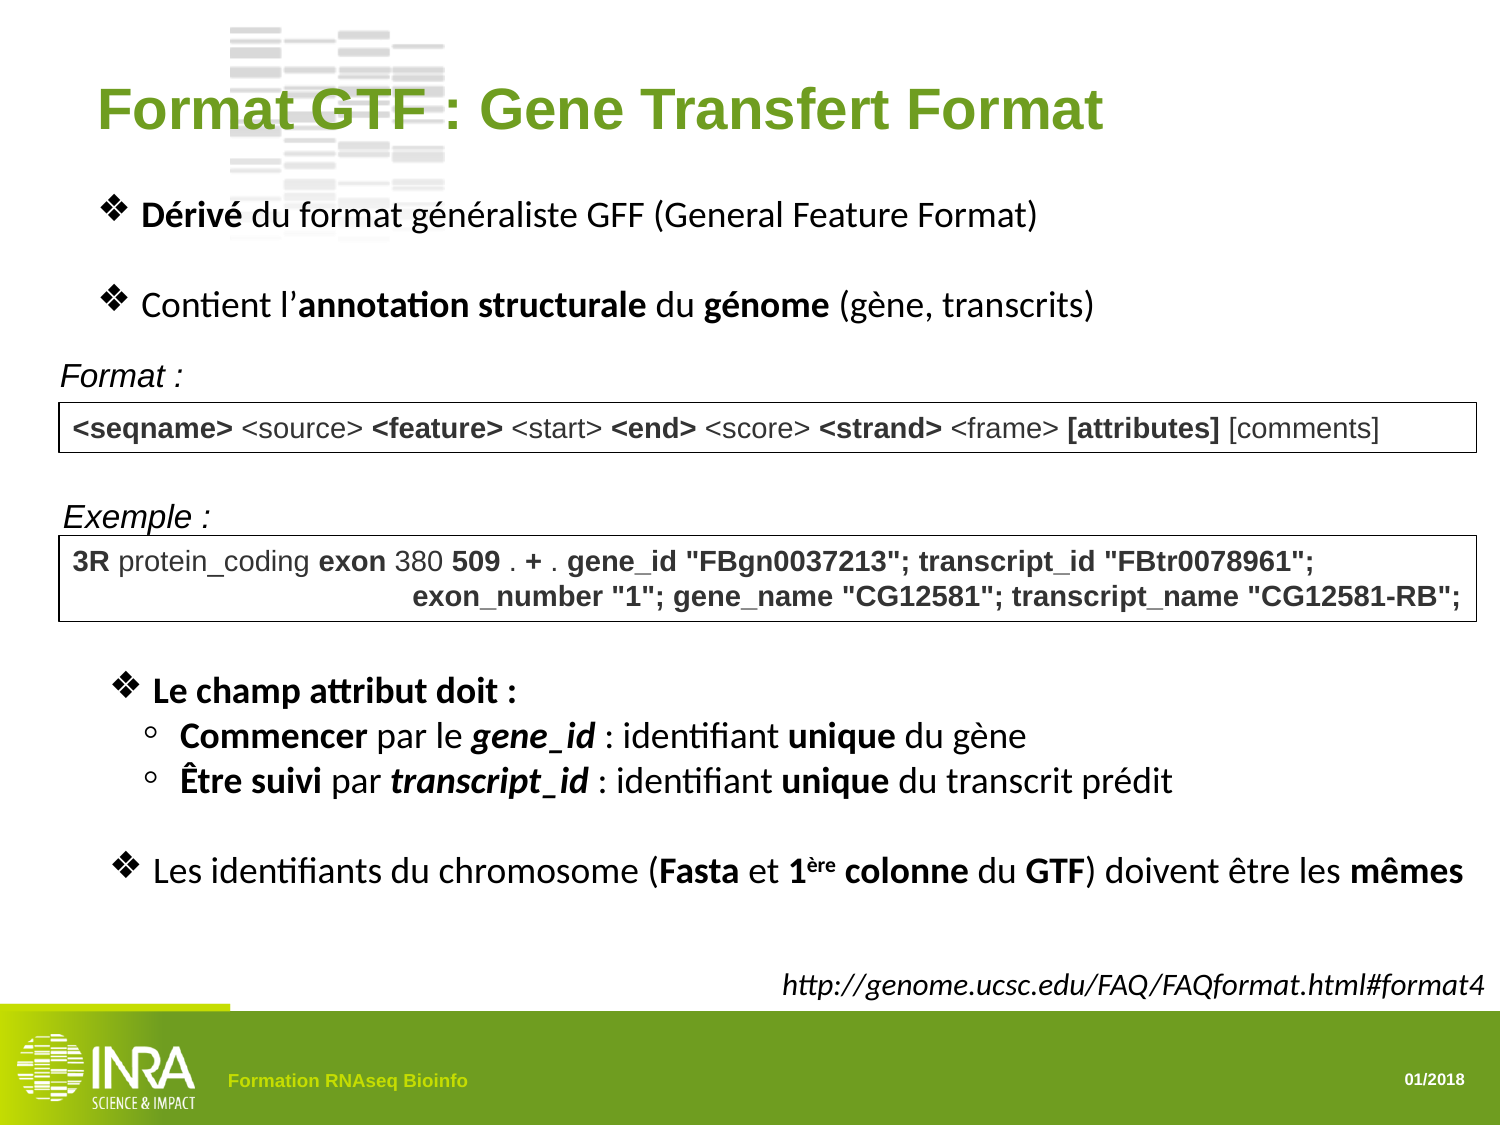

Format GTF : Gene Transfert Format
 Dérivé du format généraliste GFF (General Feature Format)
 Contient l’annotation structurale du génome (gène, transcrits)
Format :
<seqname> <source> <feature> <start> <end> <score> <strand> <frame> [attributes] [comments]
Exemple :
3R protein_coding exon 380 509 . + . gene_id "FBgn0037213"; transcript_id "FBtr0078961";
exon_number "1"; gene_name "CG12581"; transcript_name "CG12581-RB";
 Le champ attribut doit :
Commencer par le gene_id : identifiant unique du gène
Être suivi par transcript_id : identifiant unique du transcrit prédit
 Les identifiants du chromosome (Fasta et 1ère colonne du GTF) doivent être les mêmes
http://genome.ucsc.edu/FAQ/FAQformat.html#format4